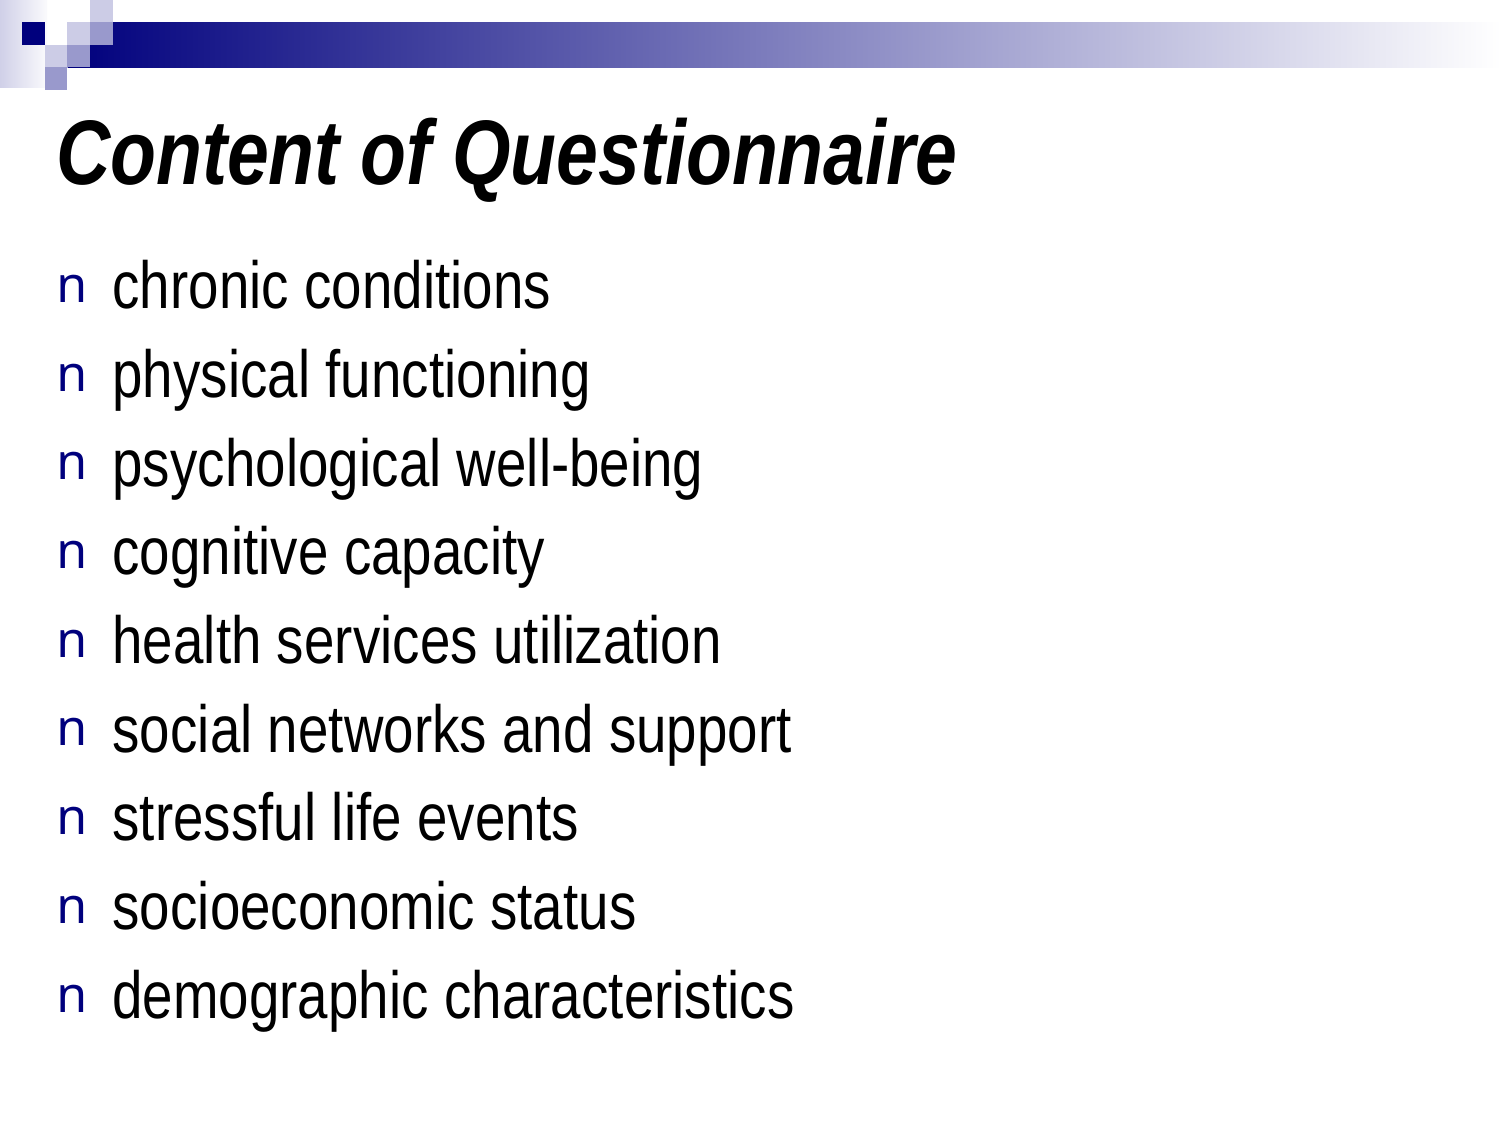

# Content of Questionnaire
chronic conditions
physical functioning
psychological well-being
cognitive capacity
health services utilization
social networks and support
stressful life events
socioeconomic status
demographic characteristics